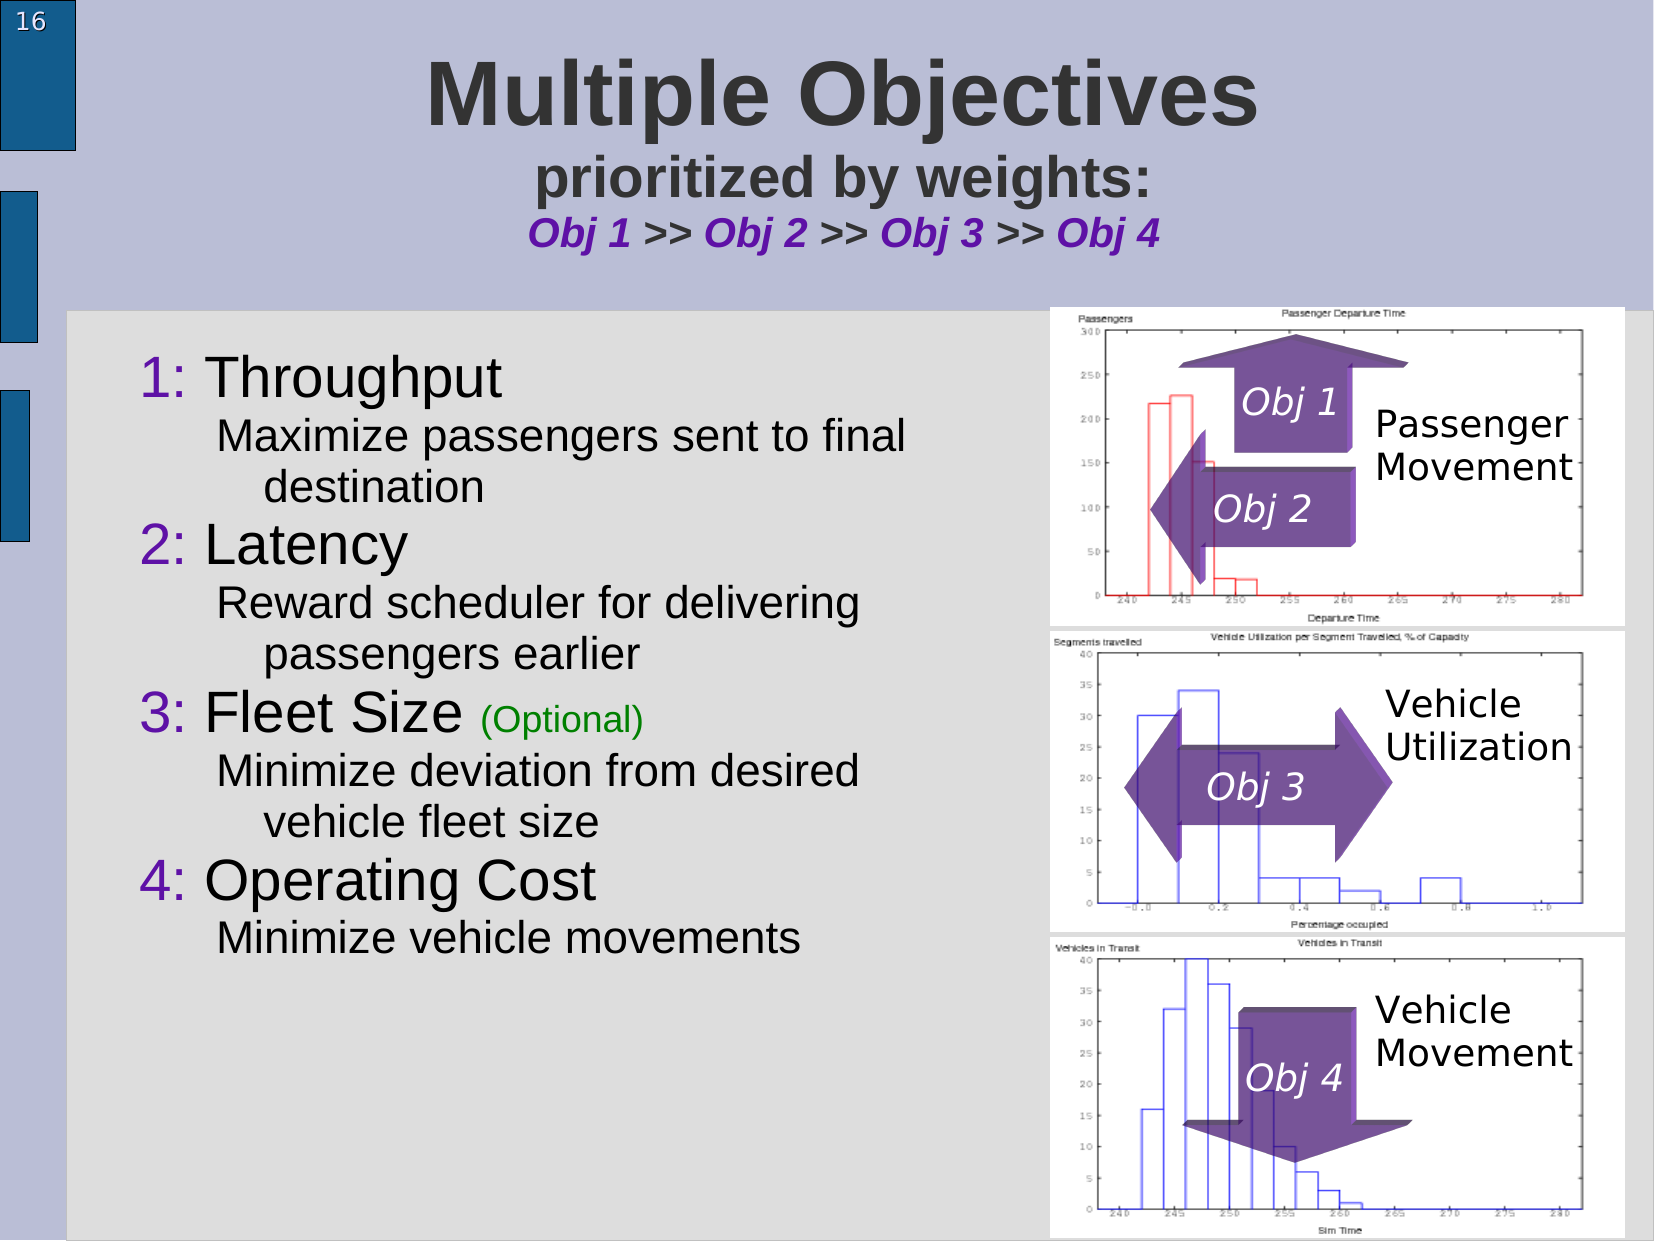

# Multiple Objectives prioritized by weights: Obj 1 >> Obj 2 >> Obj 3 >> Obj 4
Passenger
Movement
Obj 1
1: Throughput
Maximize passengers sent to final destination
2: Latency
Reward scheduler for delivering passengers earlier
3: Fleet Size (Optional)
Minimize deviation from desired vehicle fleet size
4: Operating Cost
Minimize vehicle movements
Obj 2
Vehicle
Utilization
Obj 3
Vehicle
Movement
Obj 4